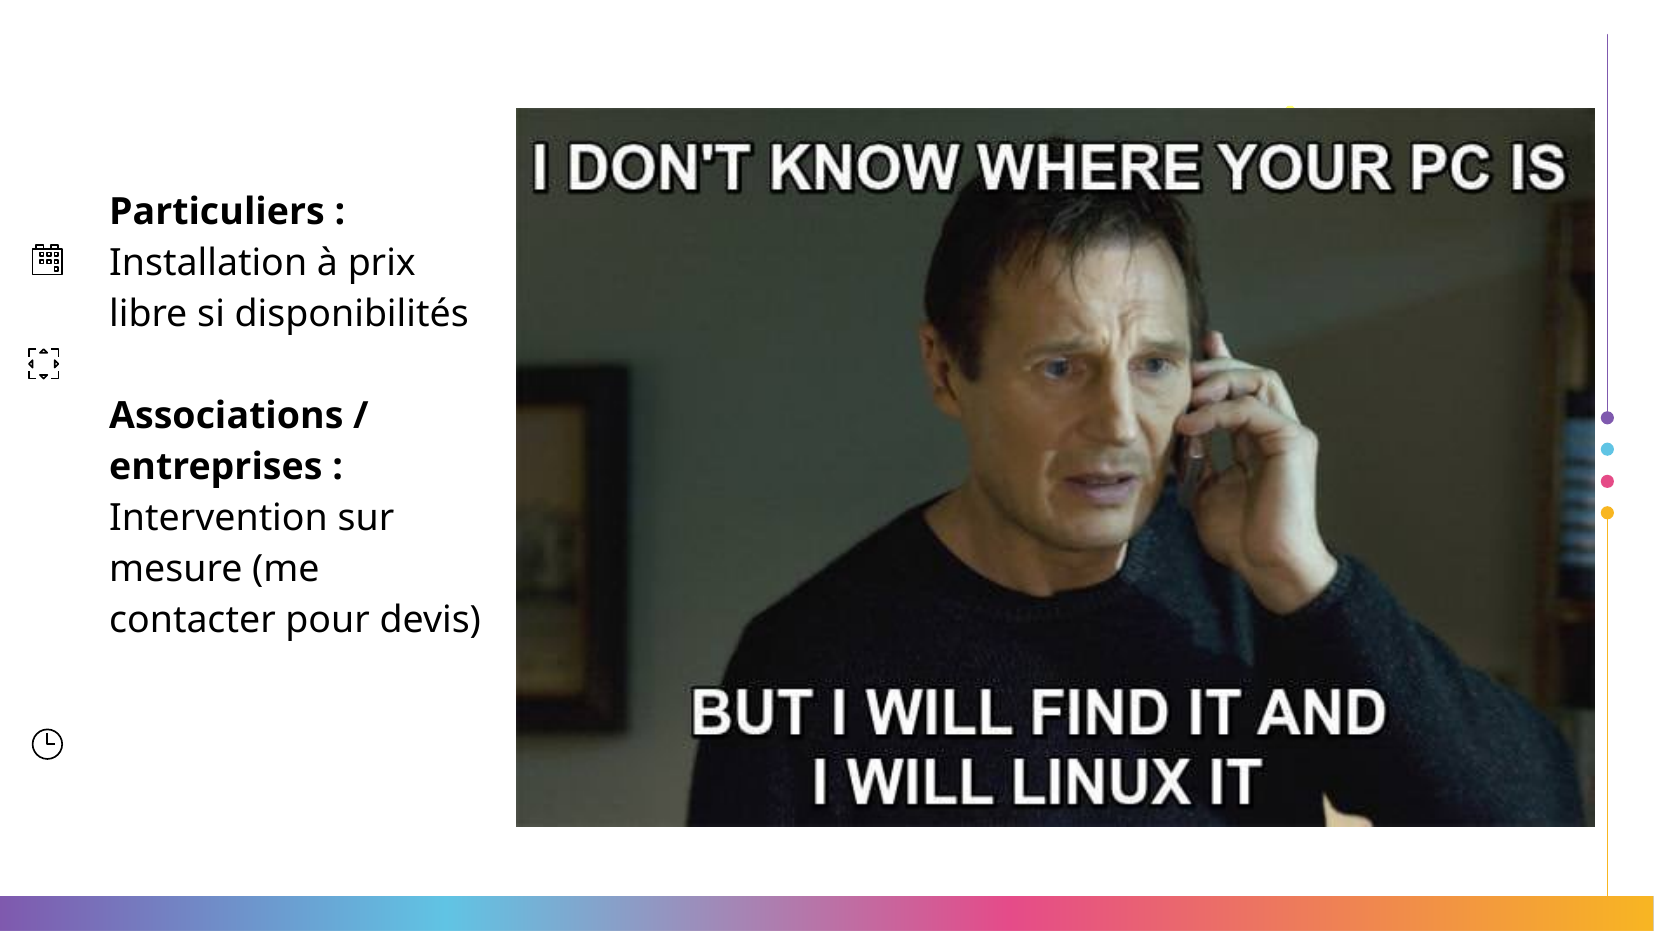

Particuliers :
Installation à prix libre si disponibilités
Associations / entreprises :
Intervention sur mesure (me contacter pour devis)